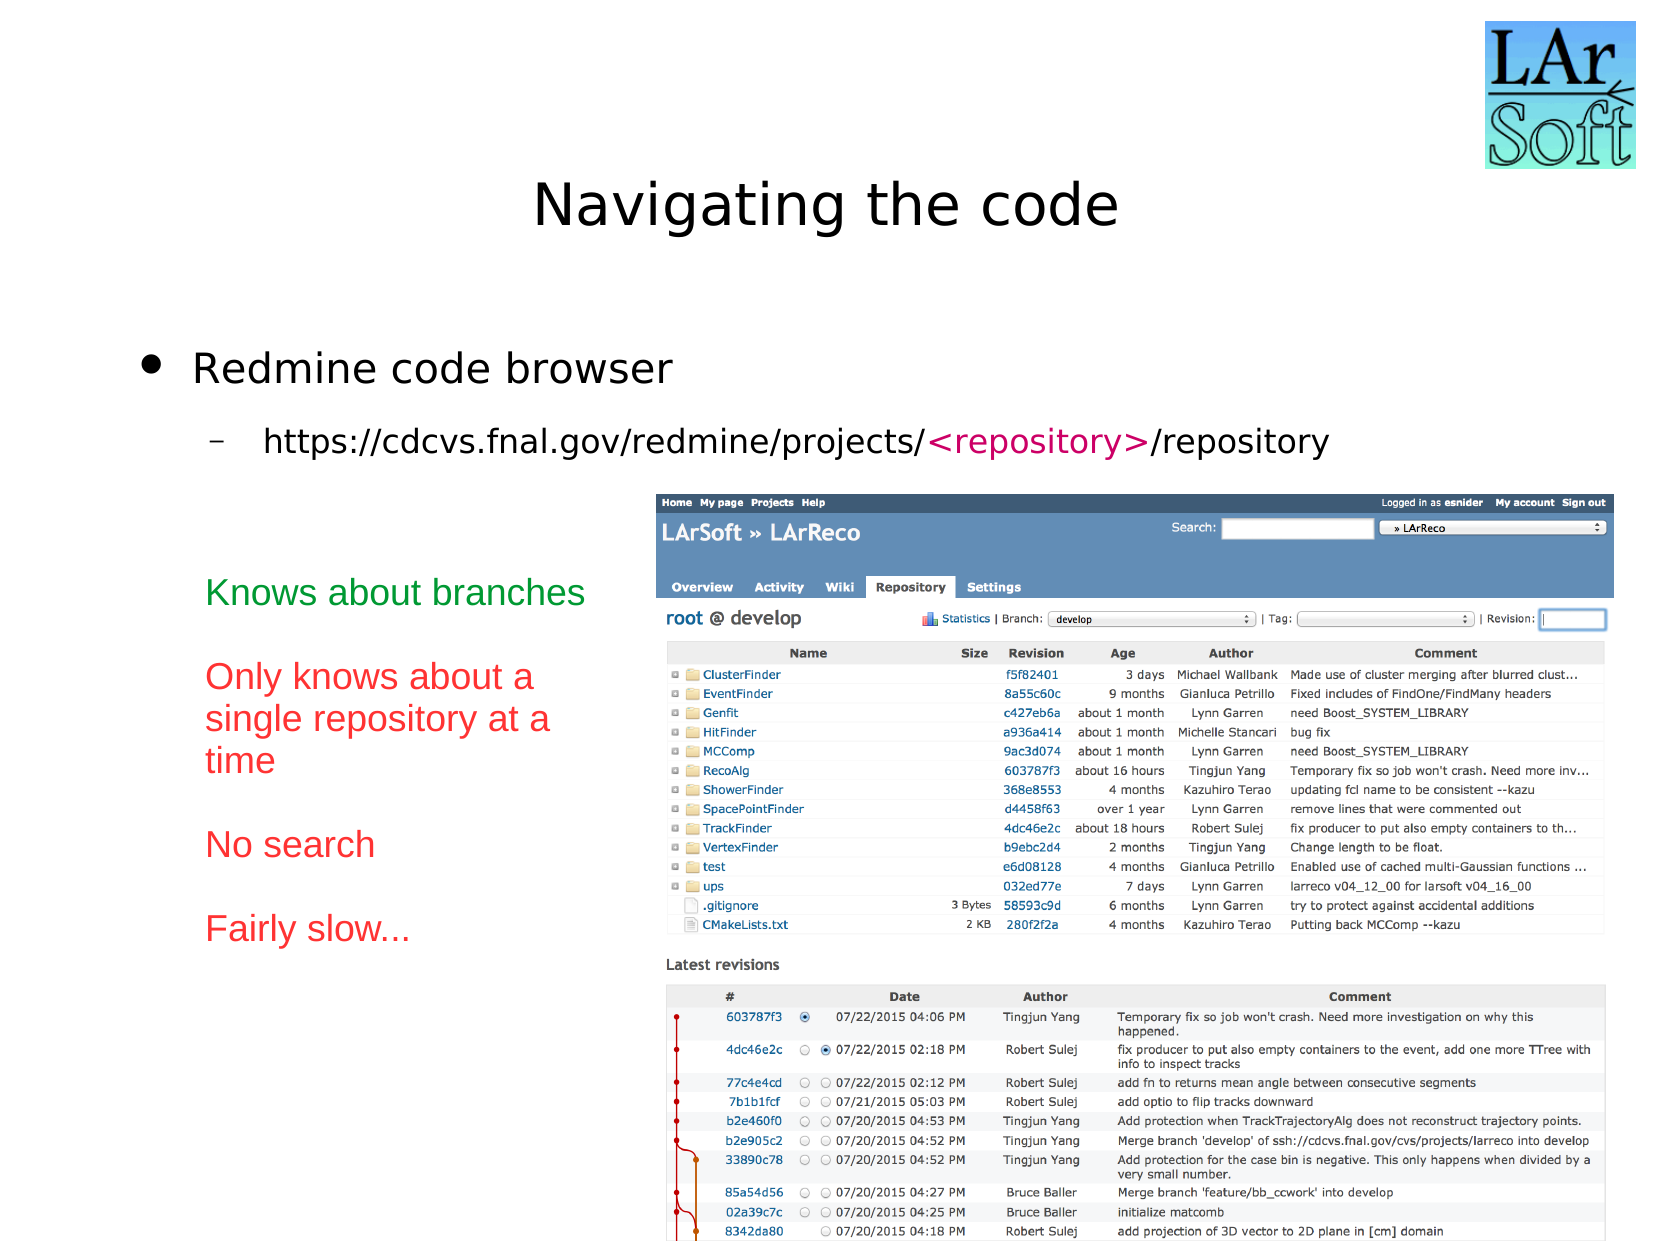

# Navigating the code
Redmine code browser
https://cdcvs.fnal.gov/redmine/projects/<repository>/repository
Knows about branches
Only knows about a
single repository at a
time
No search
Fairly slow...
61